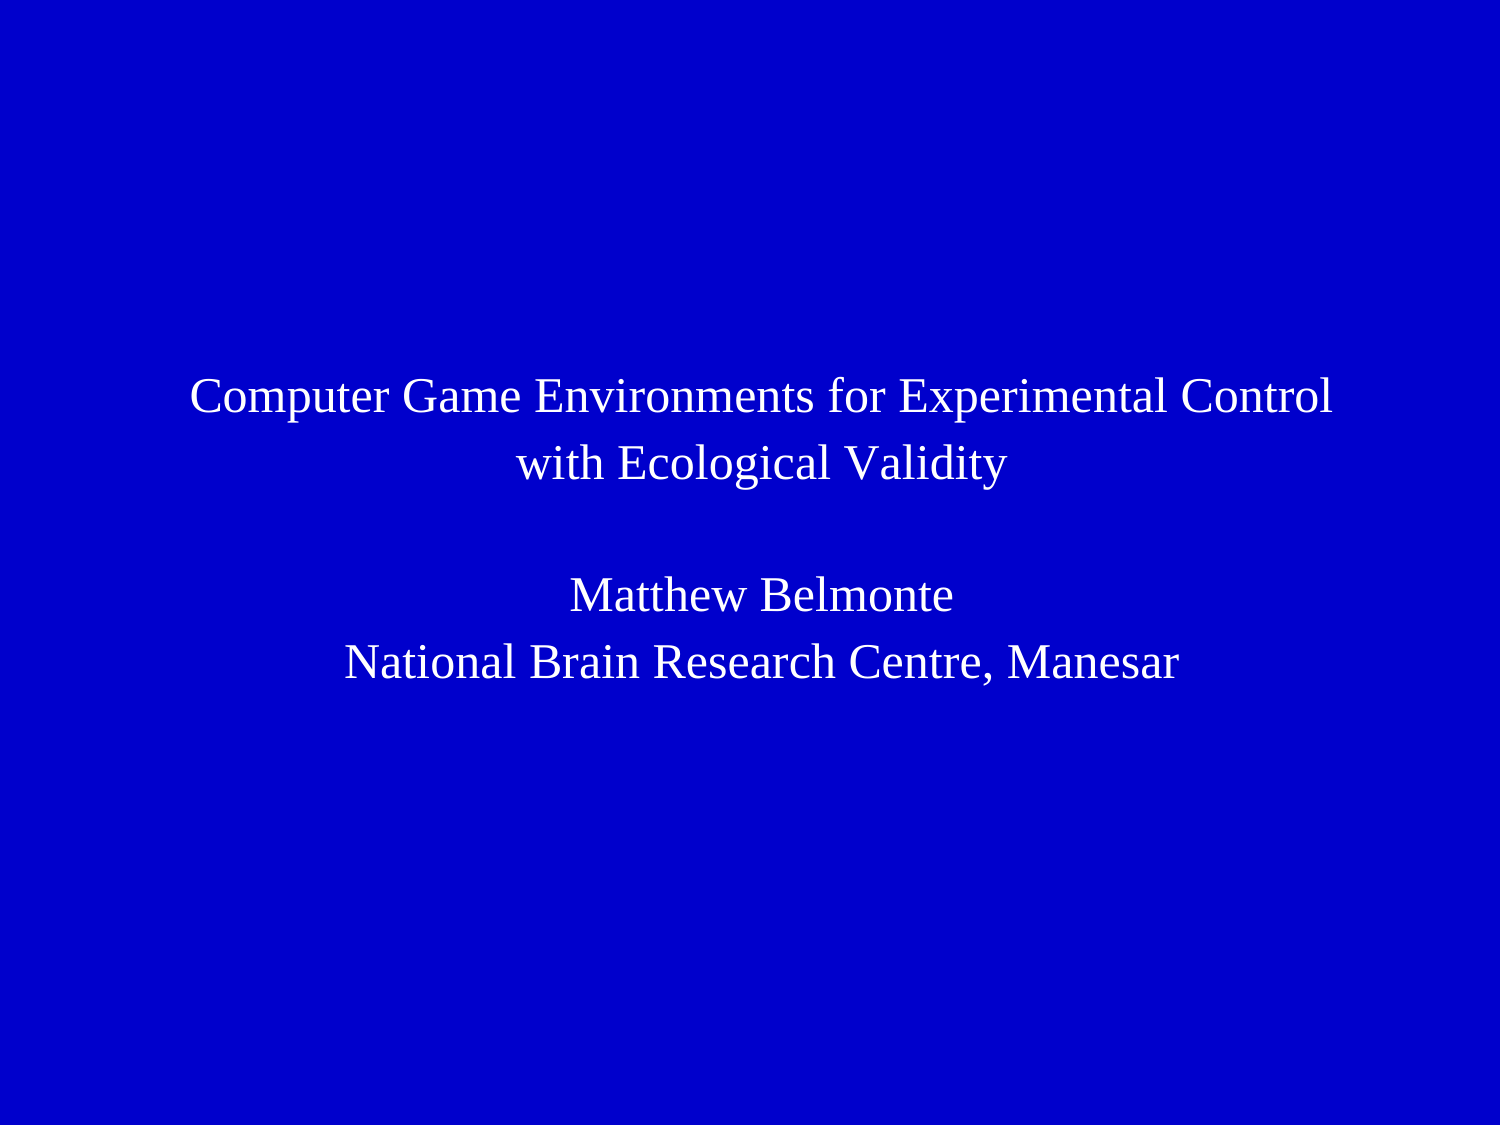

# Computer Game Environments for Experimental Control with Ecological Validity Matthew Belmonte National Brain Research Centre, Manesar